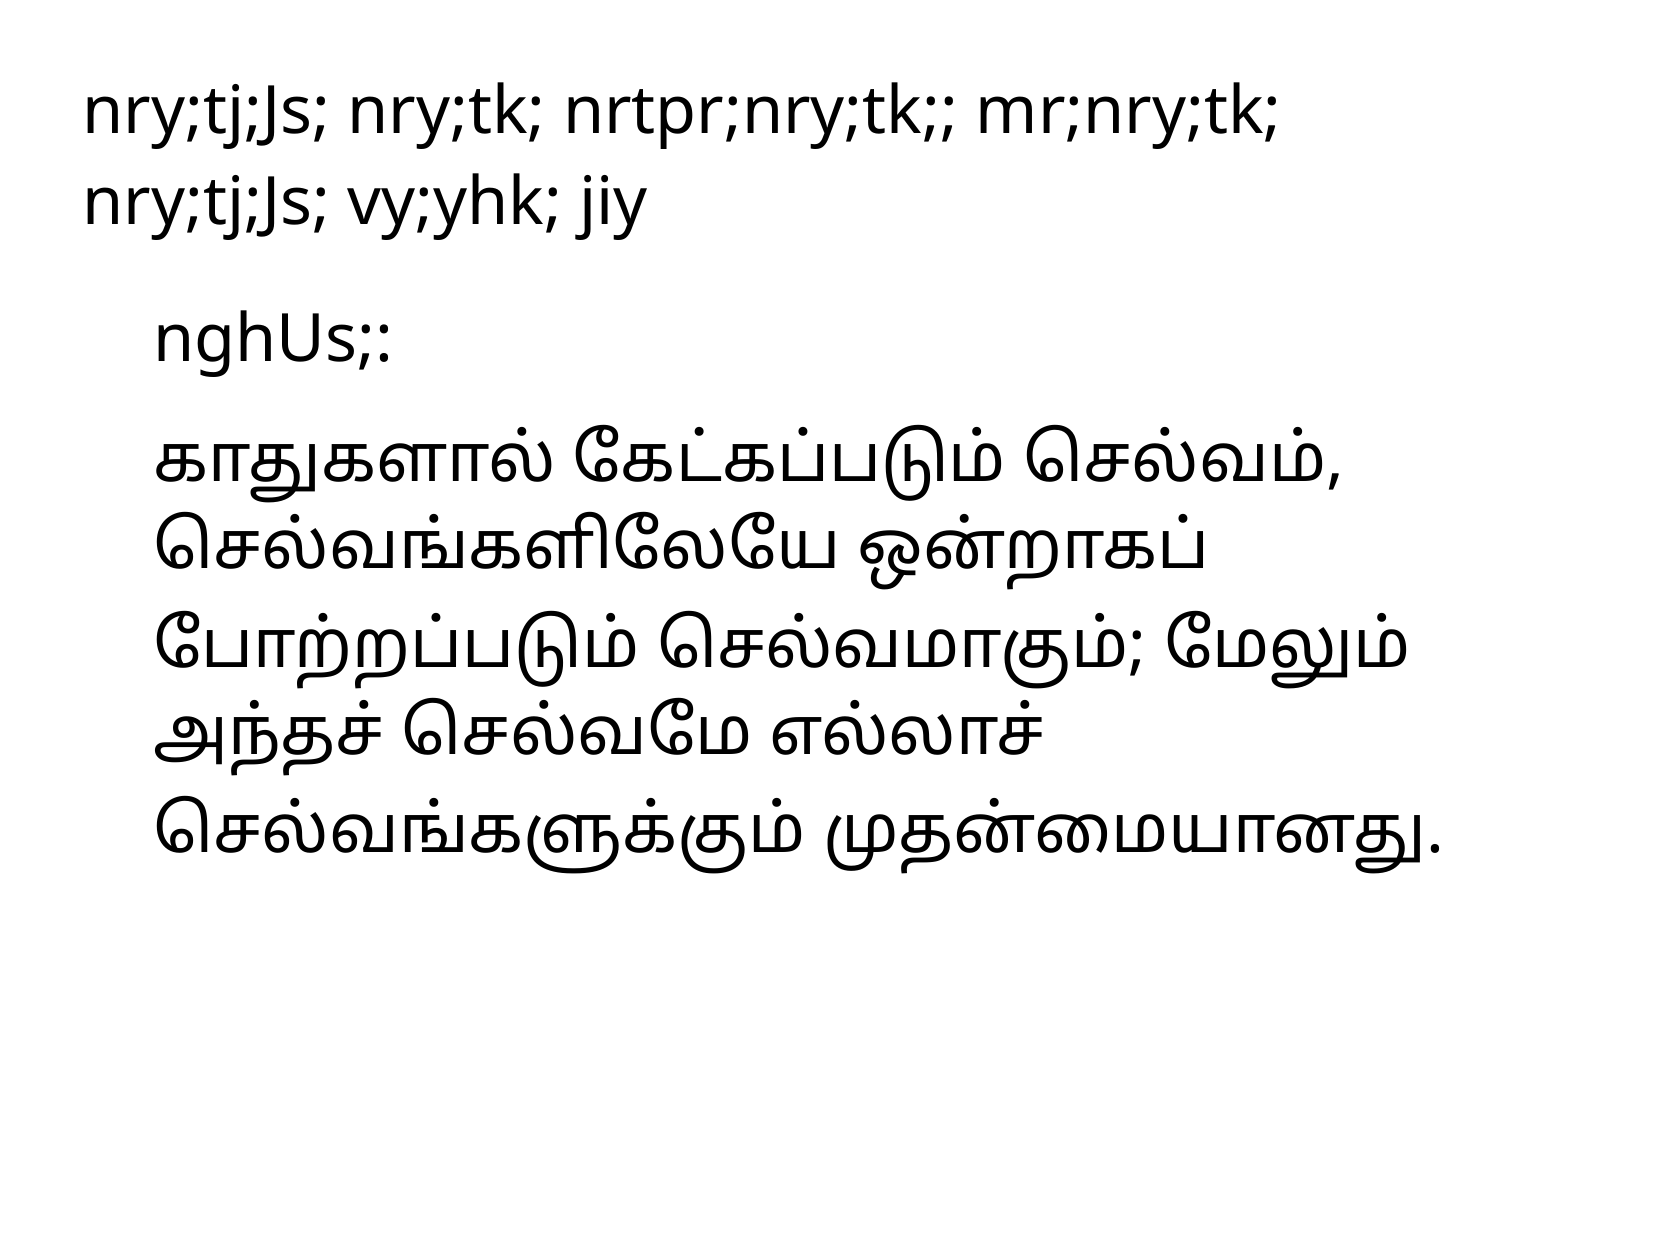

# nry;tj;Js; nry;tk; nrtpr;nry;tk;; mr;nry;tk; nry;tj;Js; vy;yhk; jiy
nghUs;:
காதுகளால் கேட்கப்படும் செல்வம், செல்வங்களிலேயே ஒன்றாகப் போற்றப்படும் செல்வமாகும்; மேலும் அந்தச் செல்வமே எல்லாச் செல்வங்களுக்கும் முதன்மையானது.